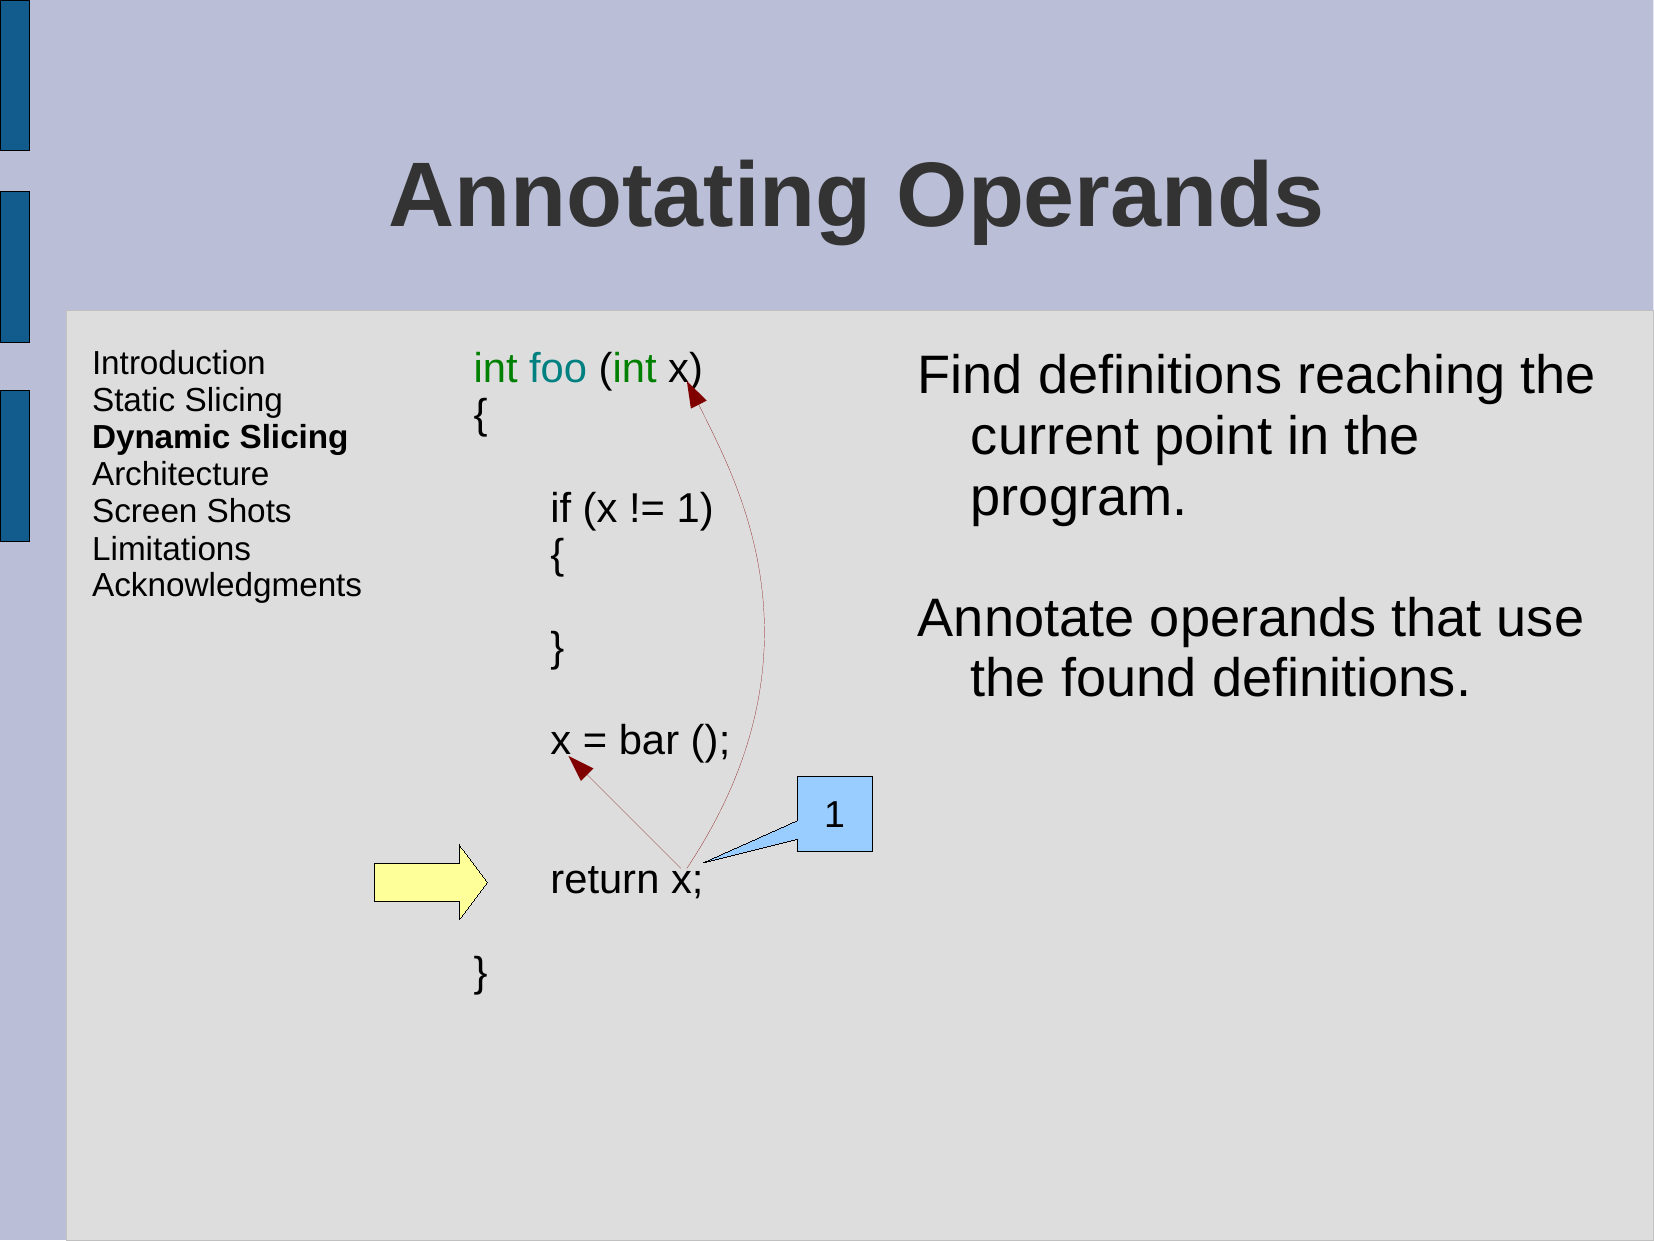

# Annotating Operands
Introduction
Static Slicing
Dynamic Slicing
Architecture
Screen Shots
Limitations
Acknowledgments
int foo (int x)
{
if (x != 1)
{
}
x = bar ();
return x;
}
Find definitions reaching the current point in the program.
Annotate operands that use the found definitions.
1